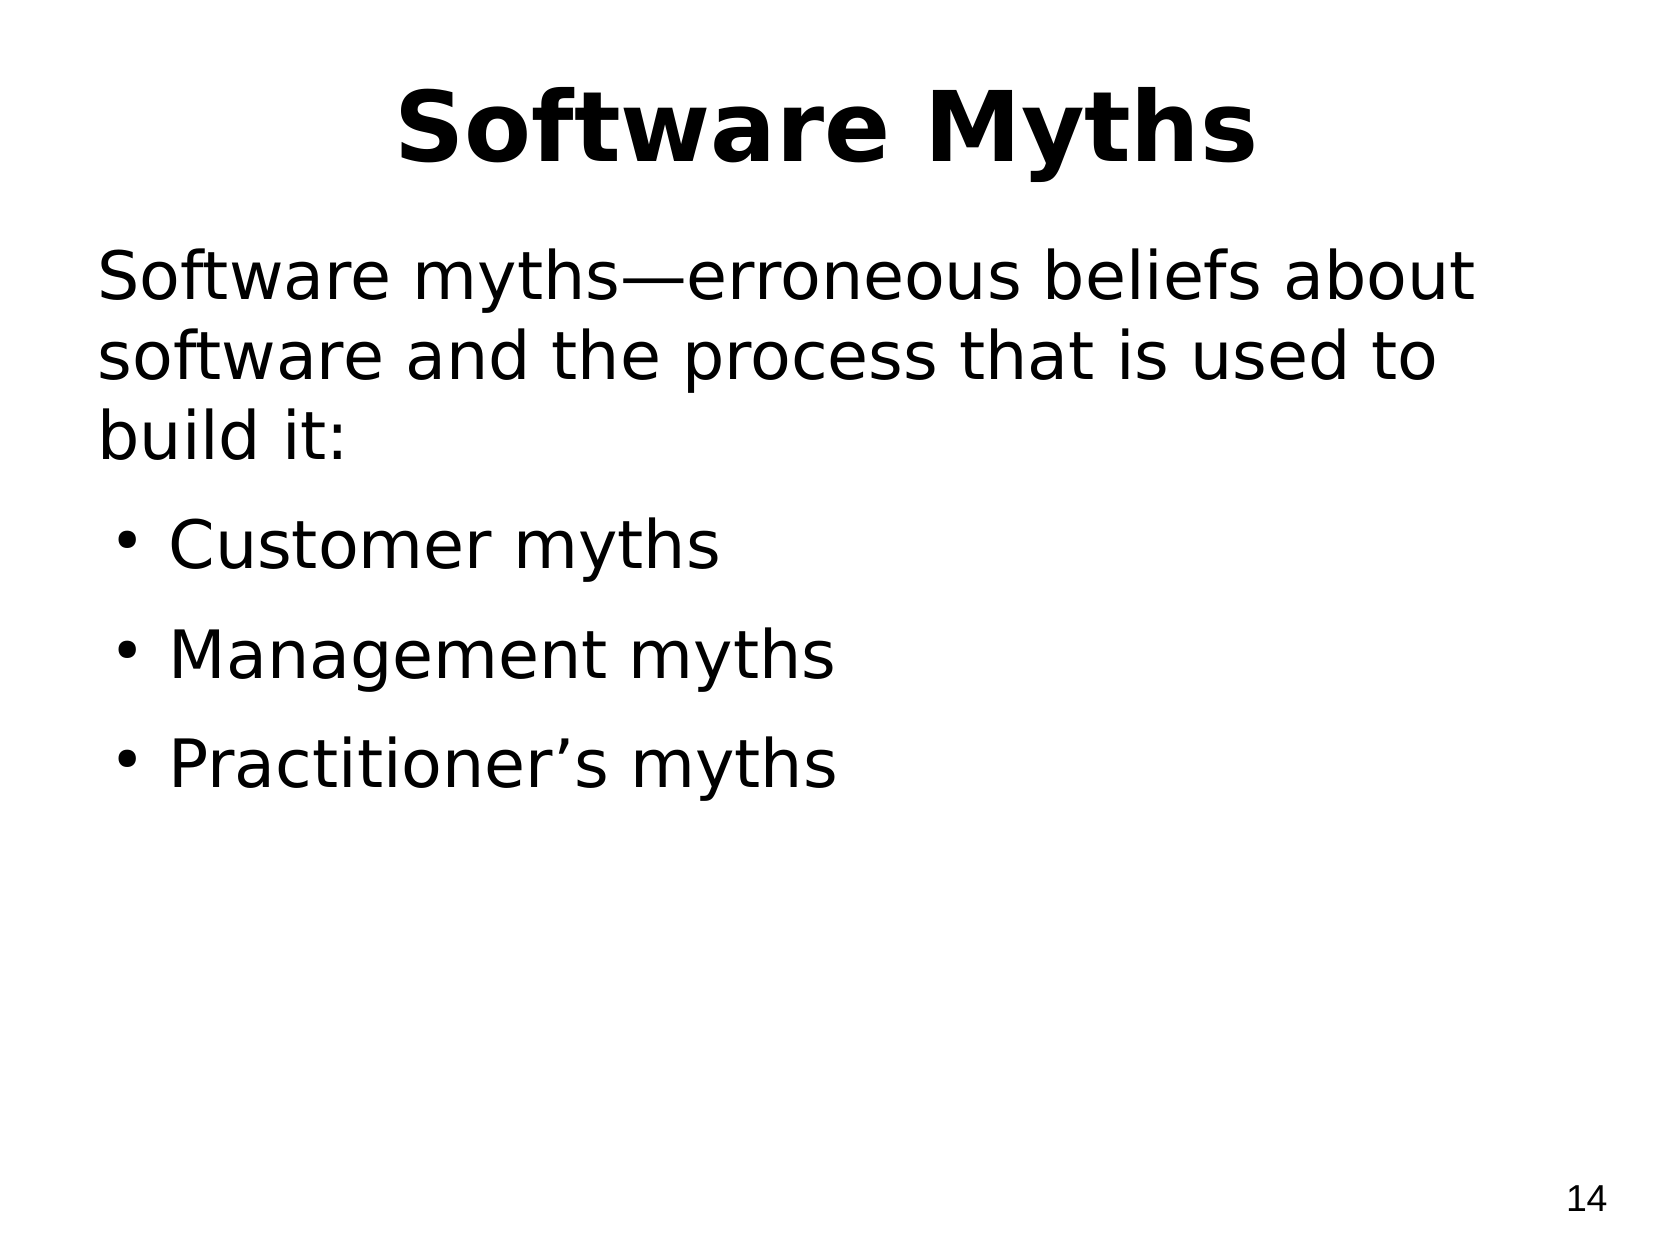

# Software Myths
Software myths—erroneous beliefs about software and the process that is used to build it:
Customer myths
Management myths
Practitioner’s myths